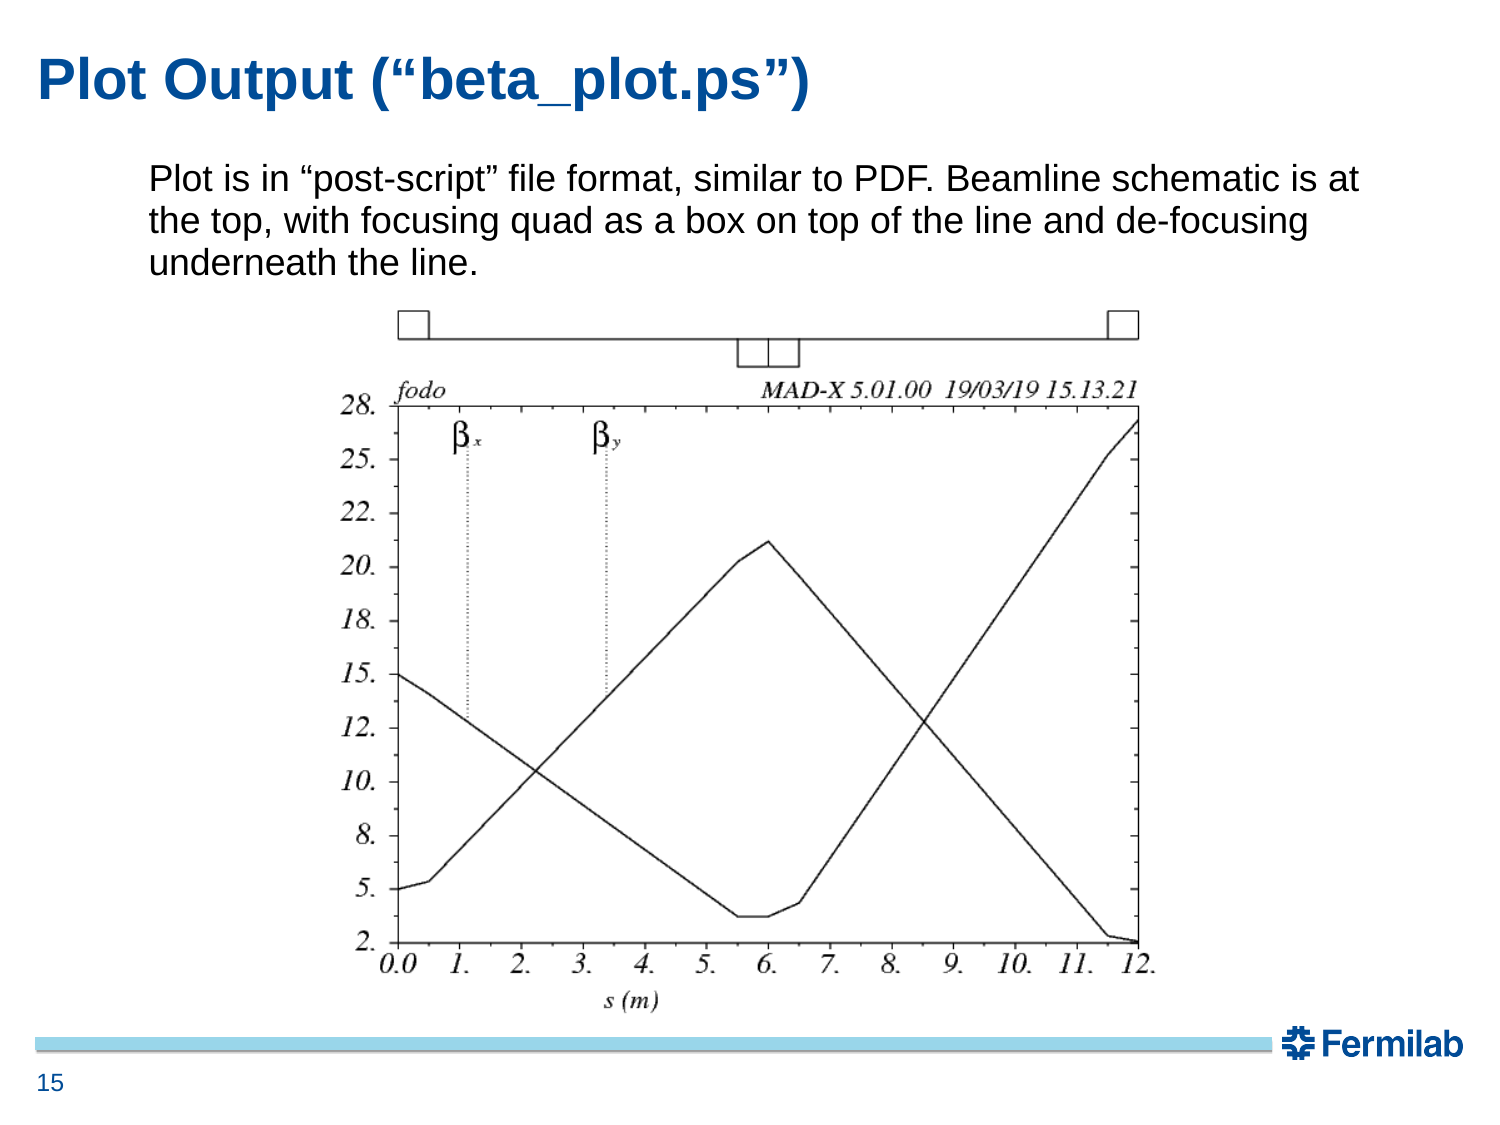

# Plot Output (“beta_plot.ps”)
Plot is in “post-script” file format, similar to PDF. Beamline schematic is at the top, with focusing quad as a box on top of the line and de-focusing underneath the line.